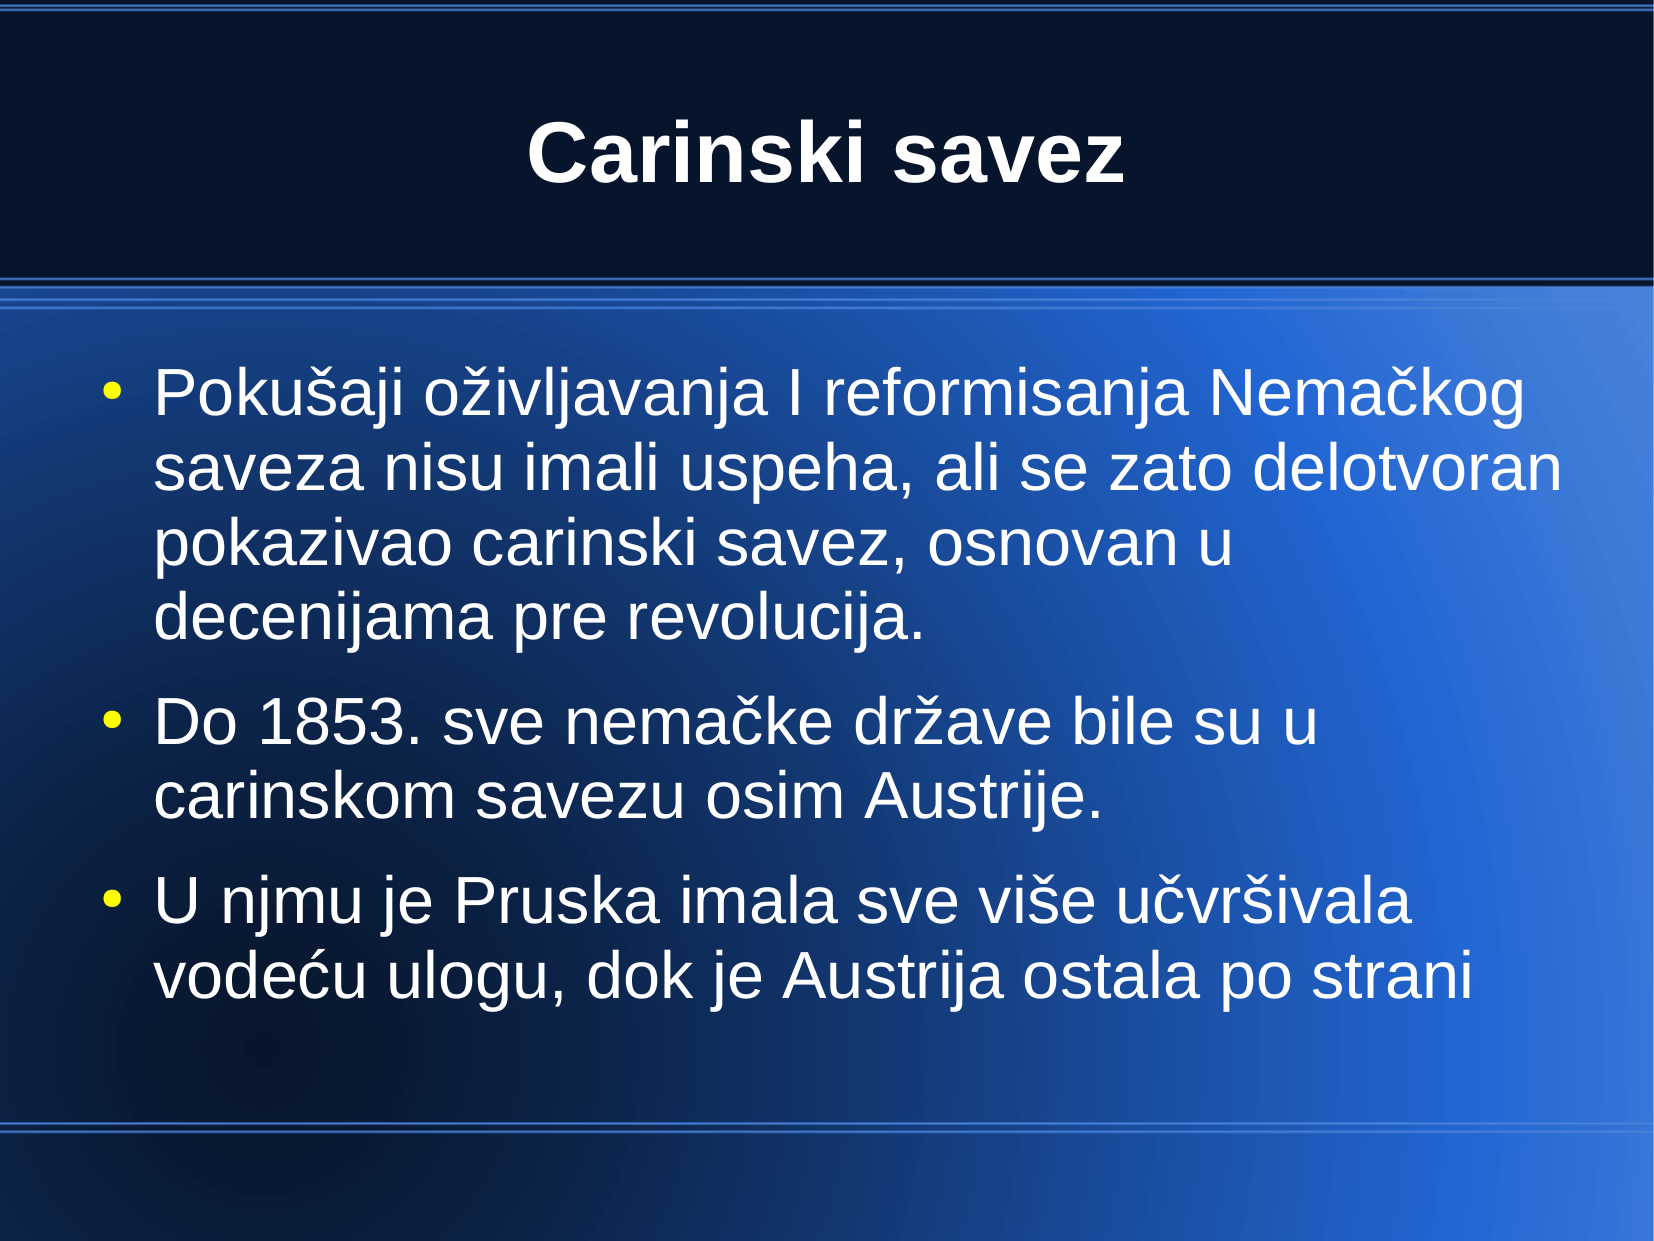

# Carinski savez
Pokušaji oživljavanja I reformisanja Nemačkog saveza nisu imali uspeha, ali se zato delotvoran pokazivao carinski savez, osnovan u decenijama pre revolucija.
Do 1853. sve nemačke države bile su u carinskom savezu osim Austrije.
U njmu je Pruska imala sve više učvršivala vodeću ulogu, dok je Austrija ostala po strani